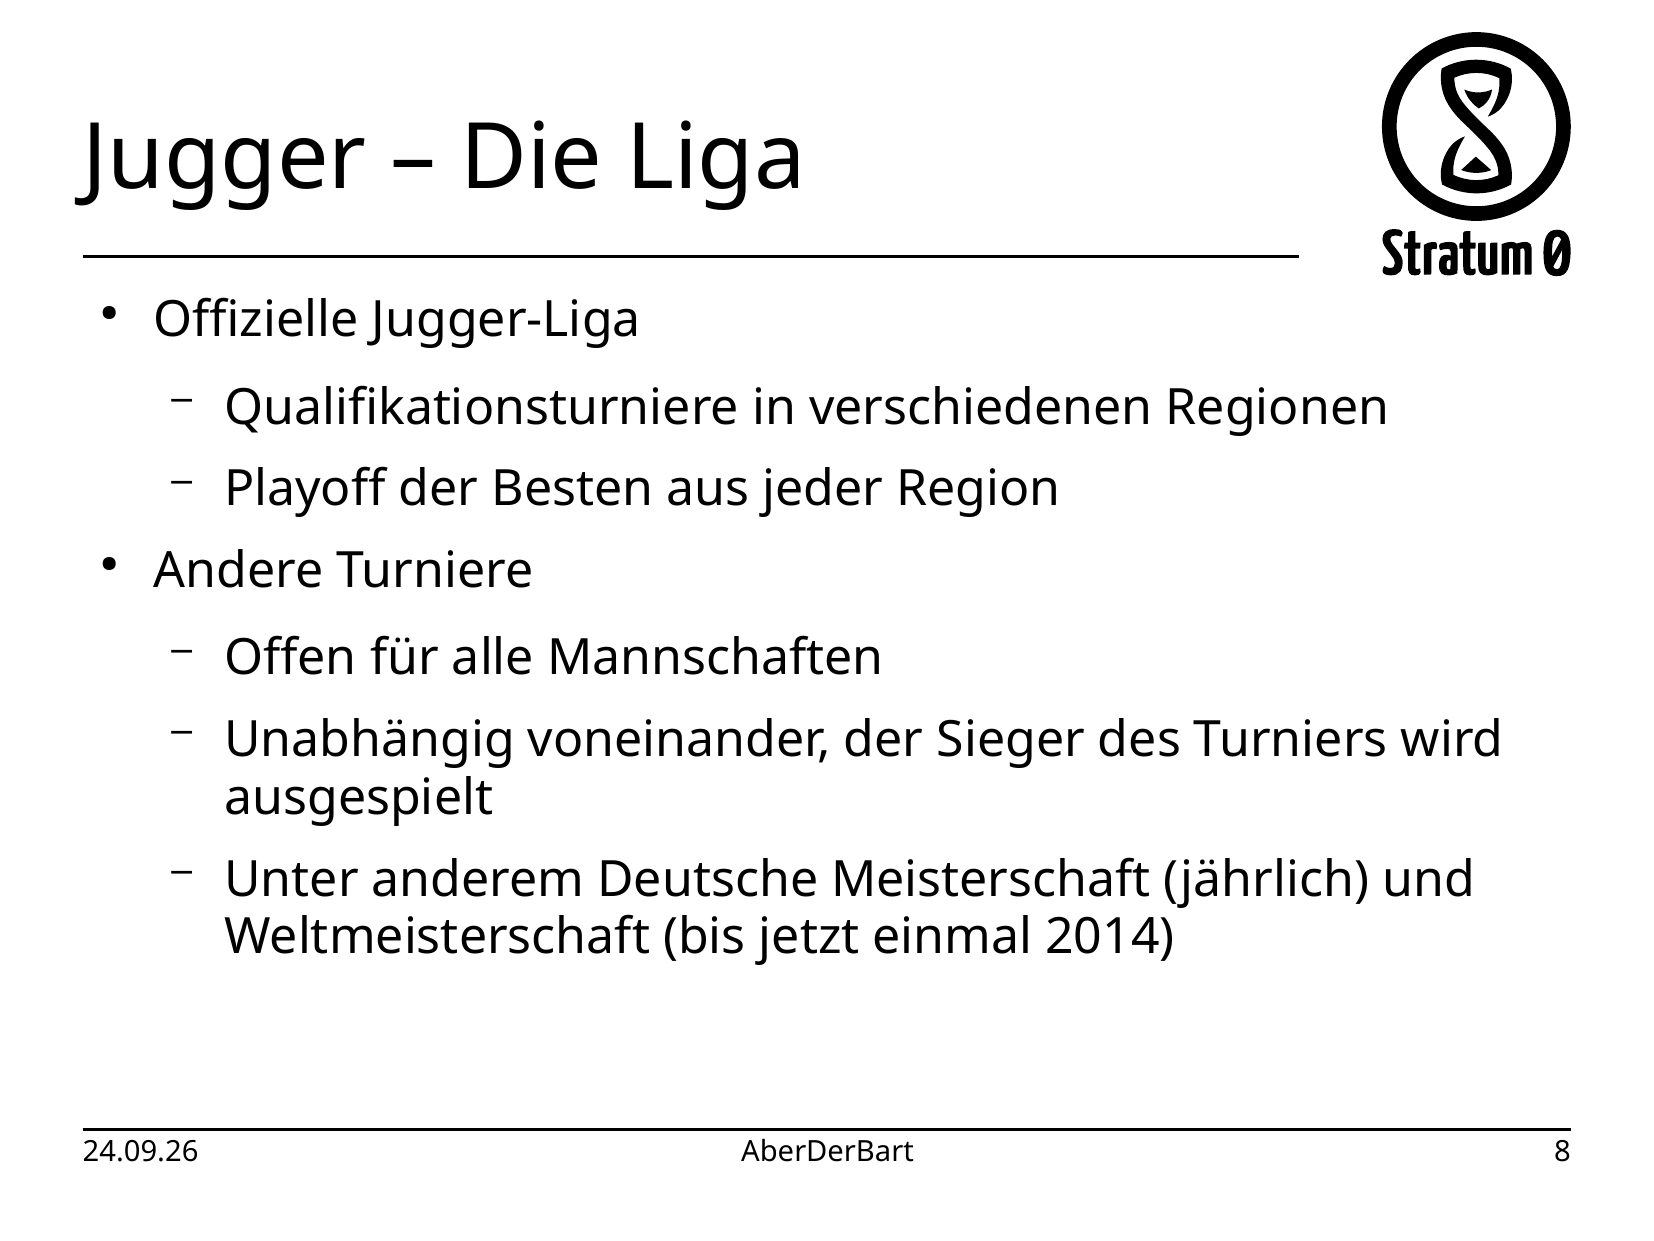

# Jugger – Die Liga
Offizielle Jugger-Liga
Qualifikationsturniere in verschiedenen Regionen
Playoff der Besten aus jeder Region
Andere Turniere
Offen für alle Mannschaften
Unabhängig voneinander, der Sieger des Turniers wird ausgespielt
Unter anderem Deutsche Meisterschaft (jährlich) und Weltmeisterschaft (bis jetzt einmal 2014)
AberDerBart
8